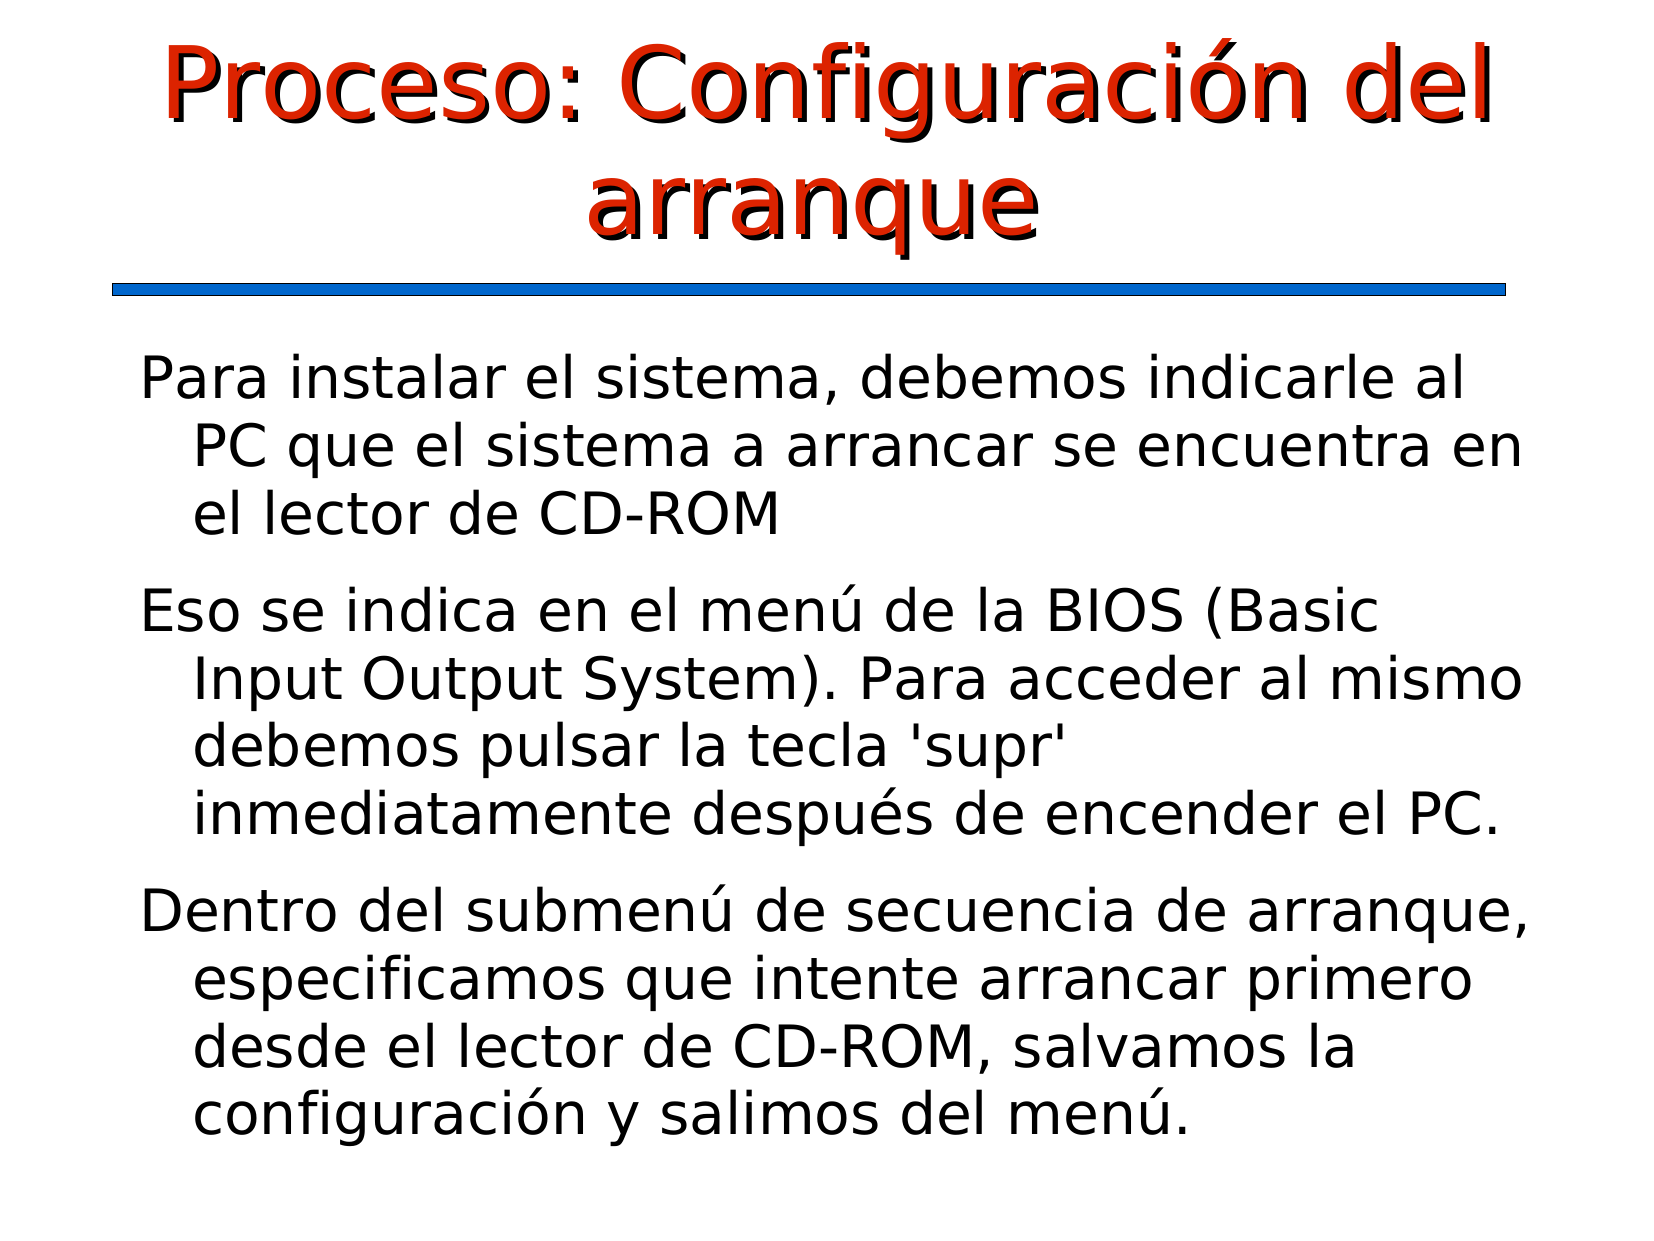

# Proceso: Configuración del arranque
Para instalar el sistema, debemos indicarle al PC que el sistema a arrancar se encuentra en el lector de CD-ROM
Eso se indica en el menú de la BIOS (Basic Input Output System). Para acceder al mismo debemos pulsar la tecla 'supr' inmediatamente después de encender el PC.
Dentro del submenú de secuencia de arranque, especificamos que intente arrancar primero desde el lector de CD-ROM, salvamos la configuración y salimos del menú.